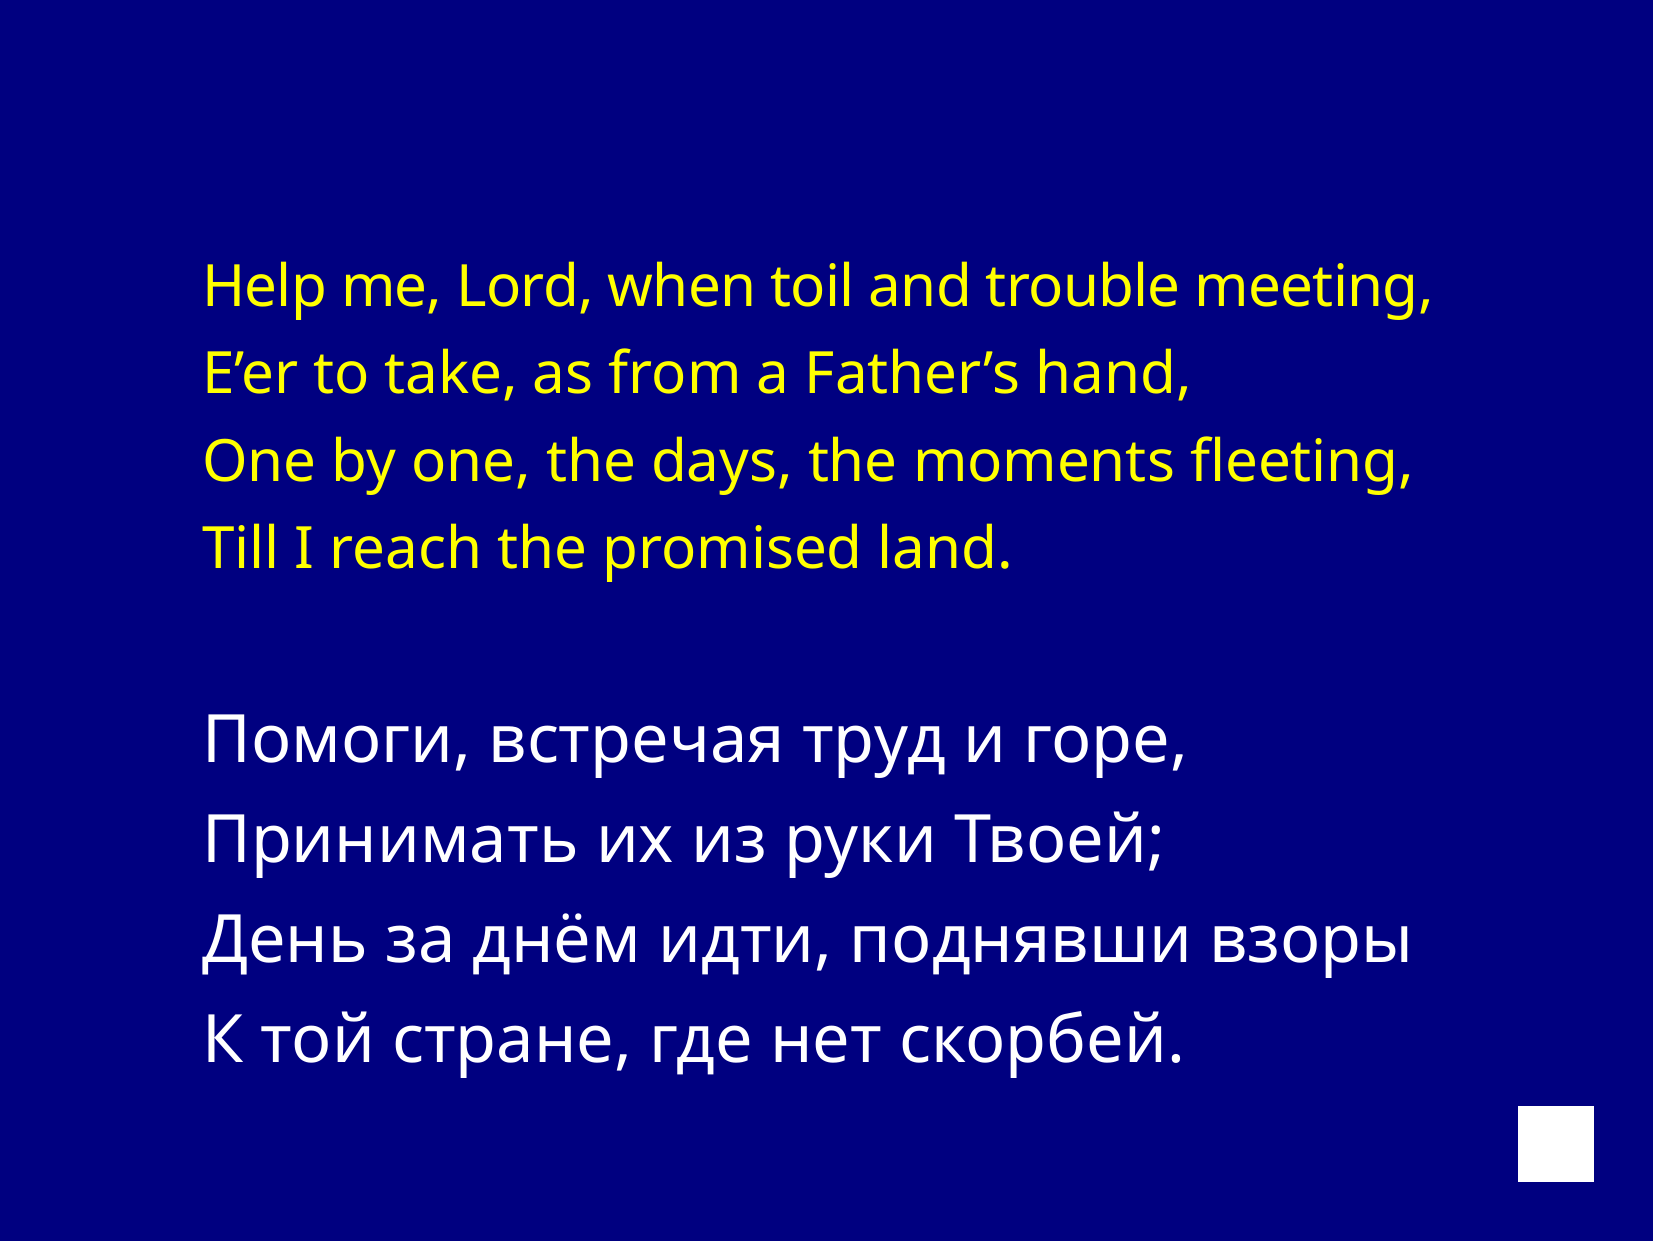

Help me, Lord, when toil and trouble meeting,
	E’er to take, as from a Father’s hand,
	One by one, the days, the moments fleeting,
	Till I reach the promised land.
	Помоги, встречая труд и горе,
	Принимать их из руки Твоей;
	День за днём идти, поднявши взоры
	К той стране, где нет скорбей.